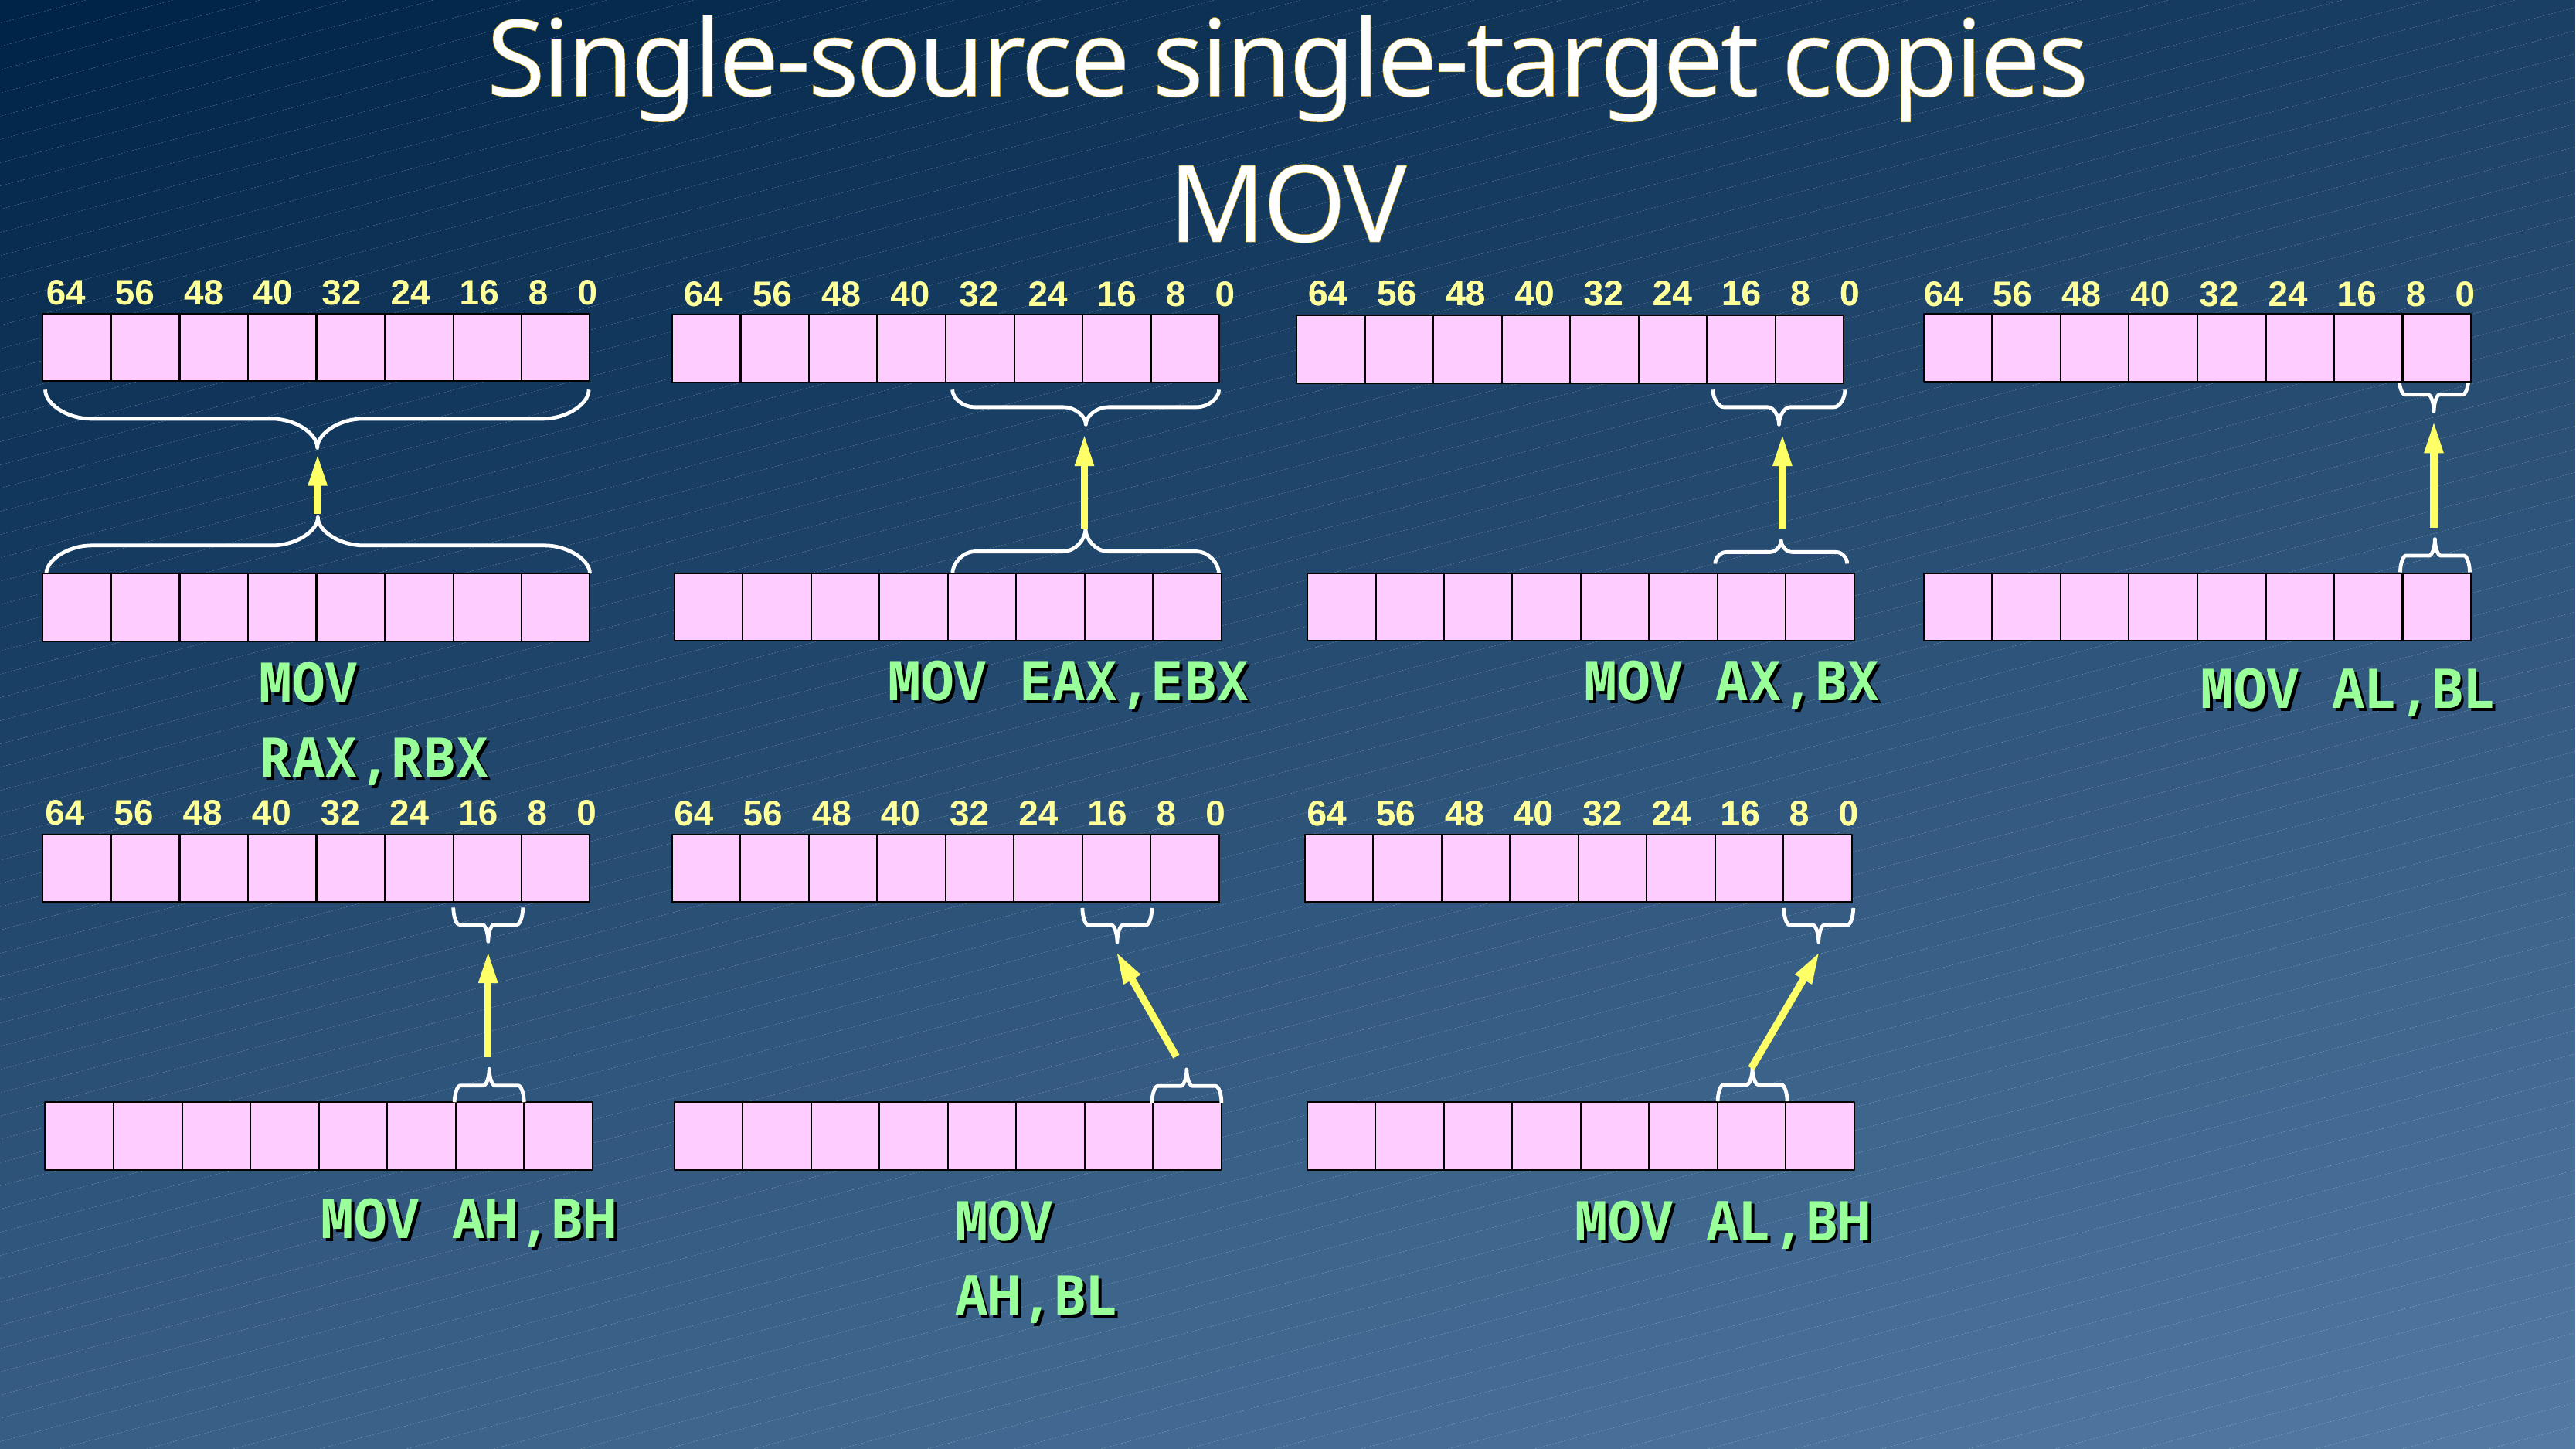

# Single-source single-target copies MOV
64 56 48 40 32 24 16 8 0
64 56 48 40 32 24 16 8 0
64 56 48 40 32 24 16 8 0
64 56 48 40 32 24 16 8 0
64 56 48 40 32 24 16 8 0
MOV EAX,EBX
MOV AX,BX
MOV RAX,RBX
MOV AL,BL
64 56 48 40 32 24 16 8 0
64 56 48 40 32 24 16 8 0
64 56 48 40 32 24 16 8 0
64 56 48 40 32 24 16 8 0
MOV AH,BH
MOV AH,BL
MOV AL,BH